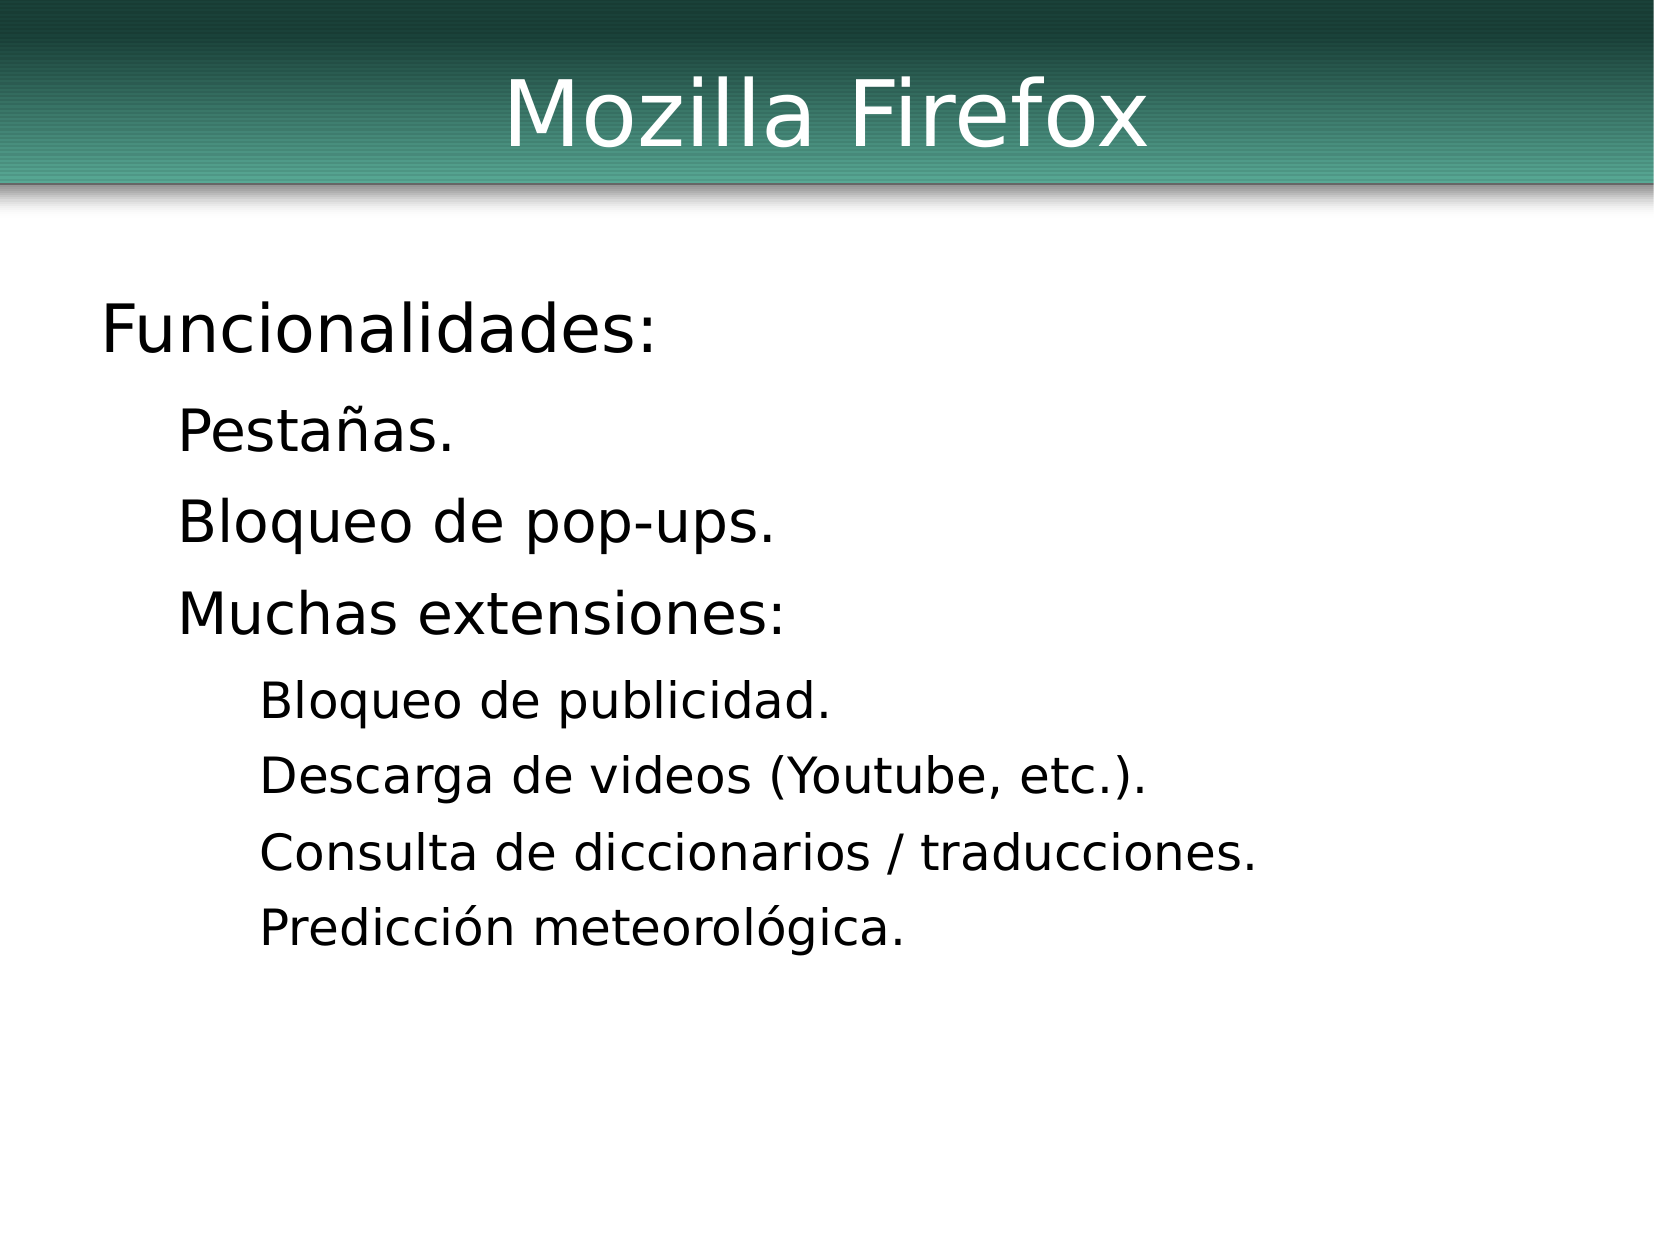

# Mozilla Firefox
Funcionalidades:
Pestañas.
Bloqueo de pop-ups.
Muchas extensiones:
Bloqueo de publicidad.
Descarga de videos (Youtube, etc.).
Consulta de diccionarios / traducciones.
Predicción meteorológica.